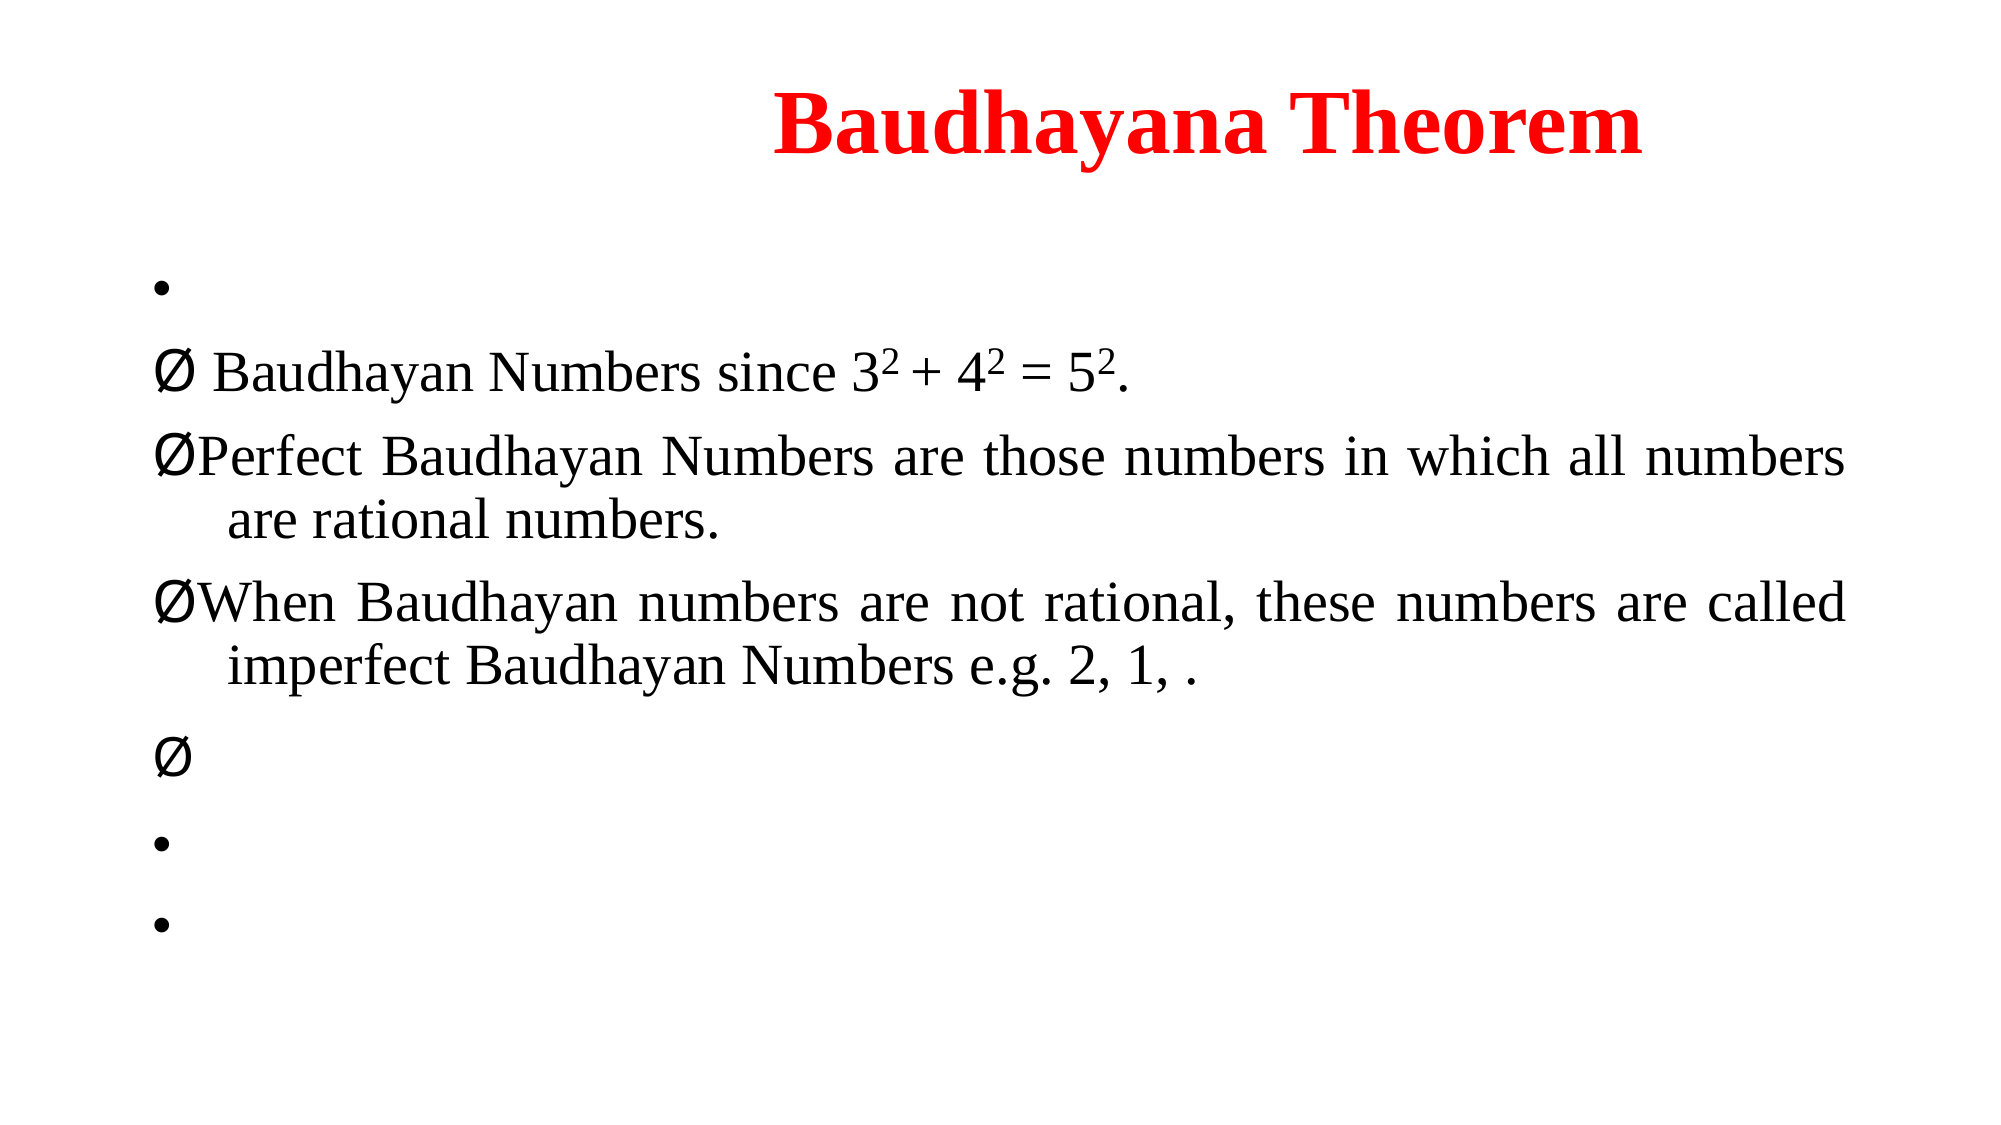

# Baudhayana Theorem
 Baudhayan Numbers since 32 + 42 = 52.
Perfect Baudhayan Numbers are those numbers in which all numbers are rational numbers.
When Baudhayan numbers are not rational, these numbers are called imperfect Baudhayan Numbers e.g. 2, 1, .